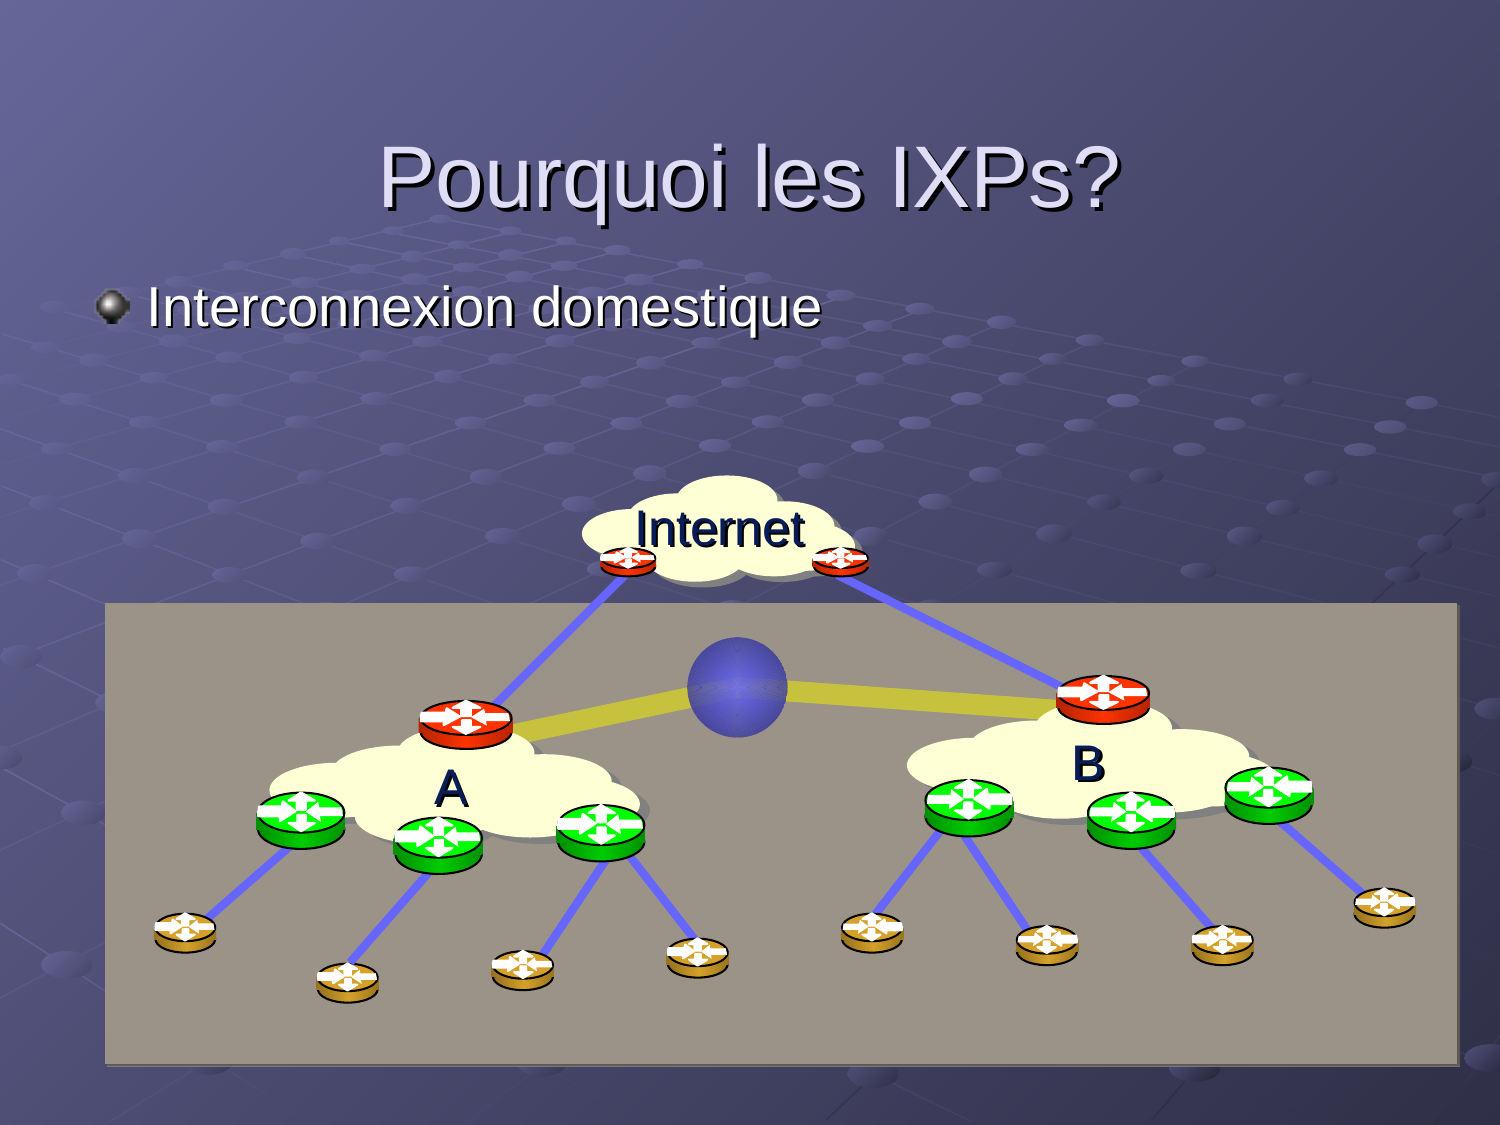

# Pourquoi les IXPs?
Interconnexion domestique
Internet
B
A